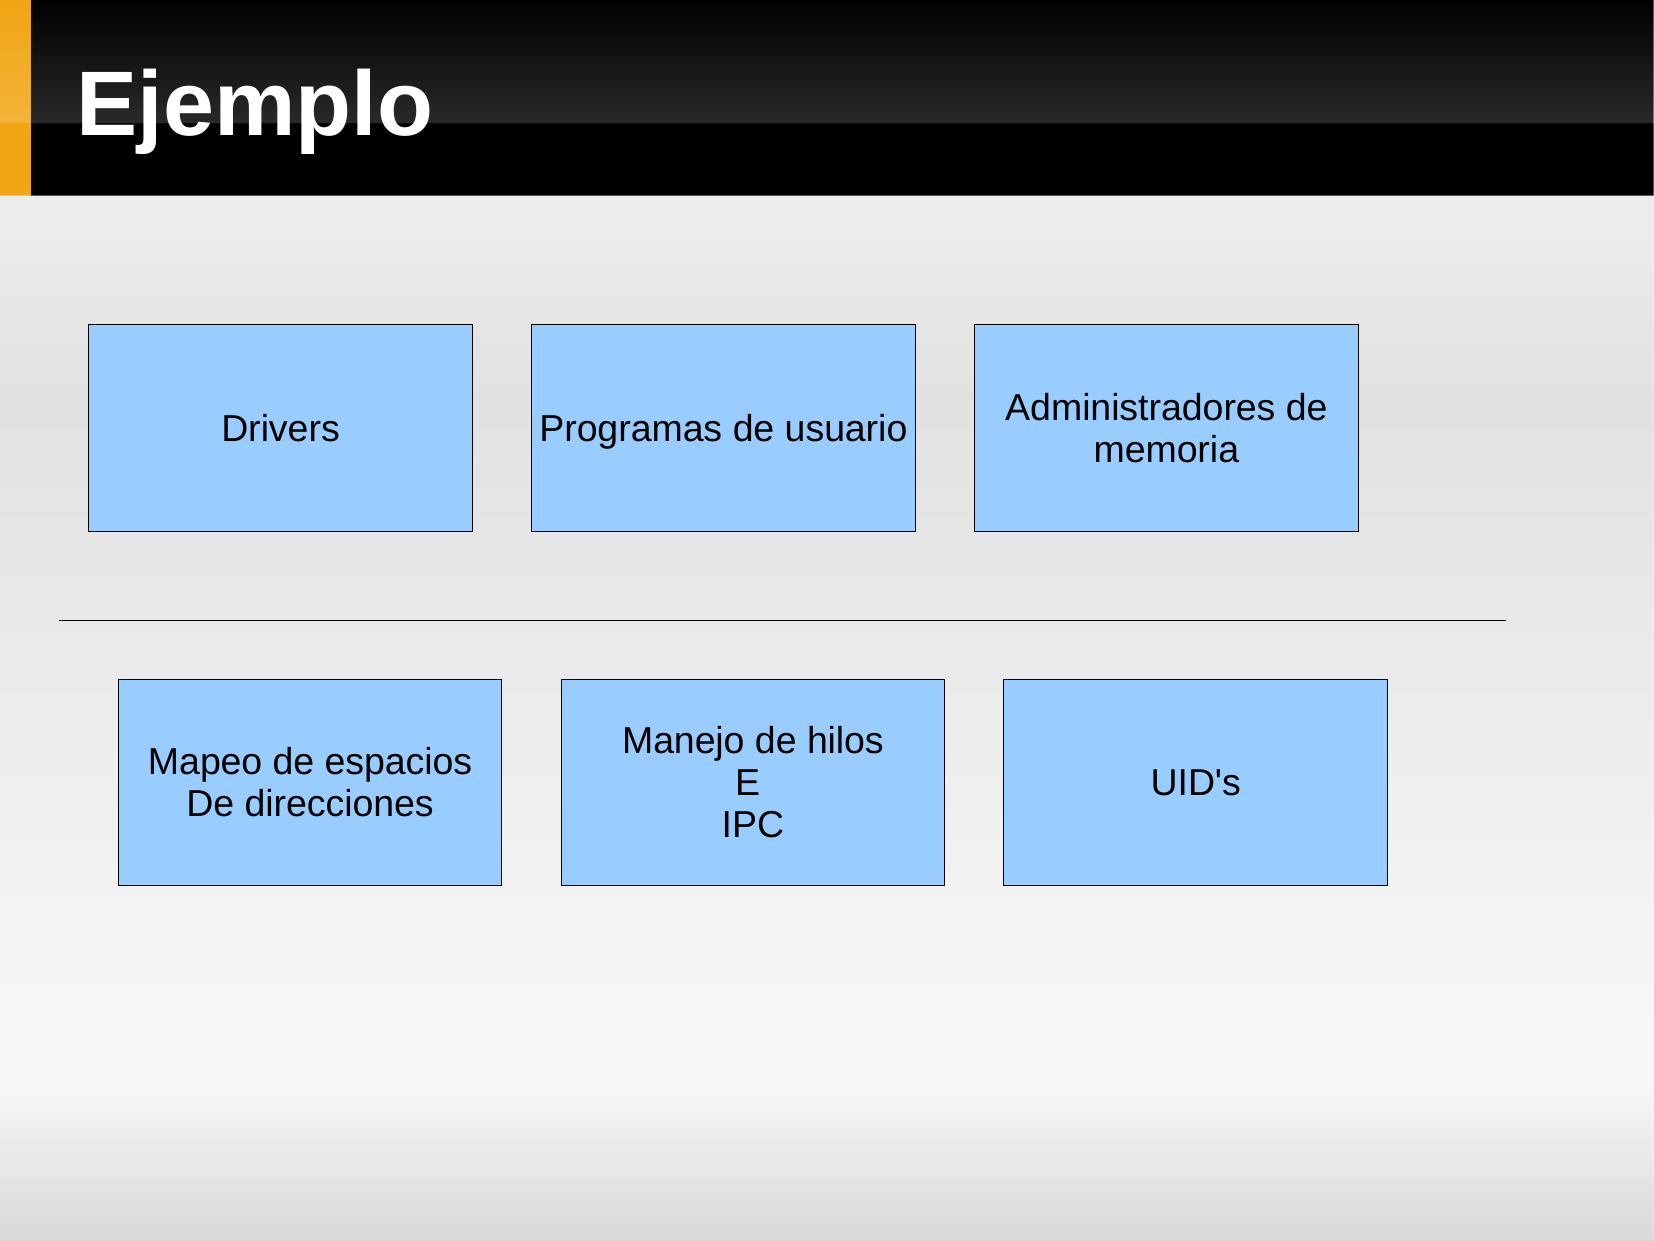

# Ejemplo
Drivers
Programas de usuario
Administradores de
memoria
Mapeo de espacios
De direcciones
Manejo de hilos
E
IPC
UID's